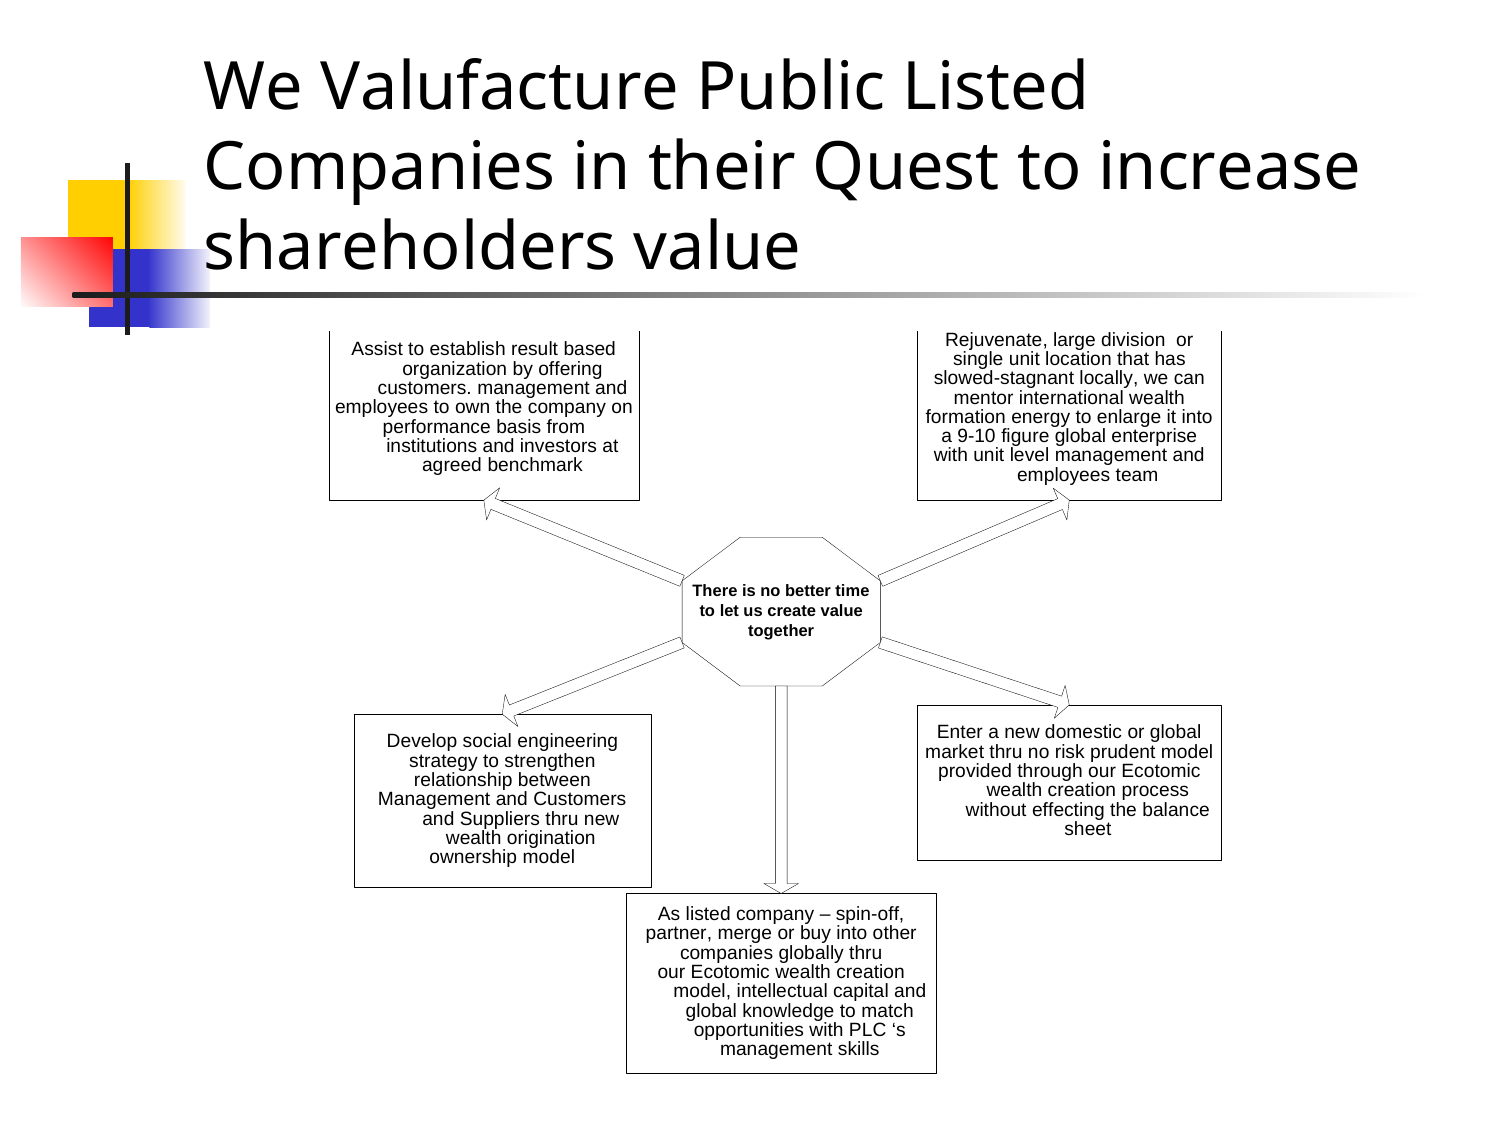

# We Valufacture Public Listed Companies in their Quest to increase shareholders value